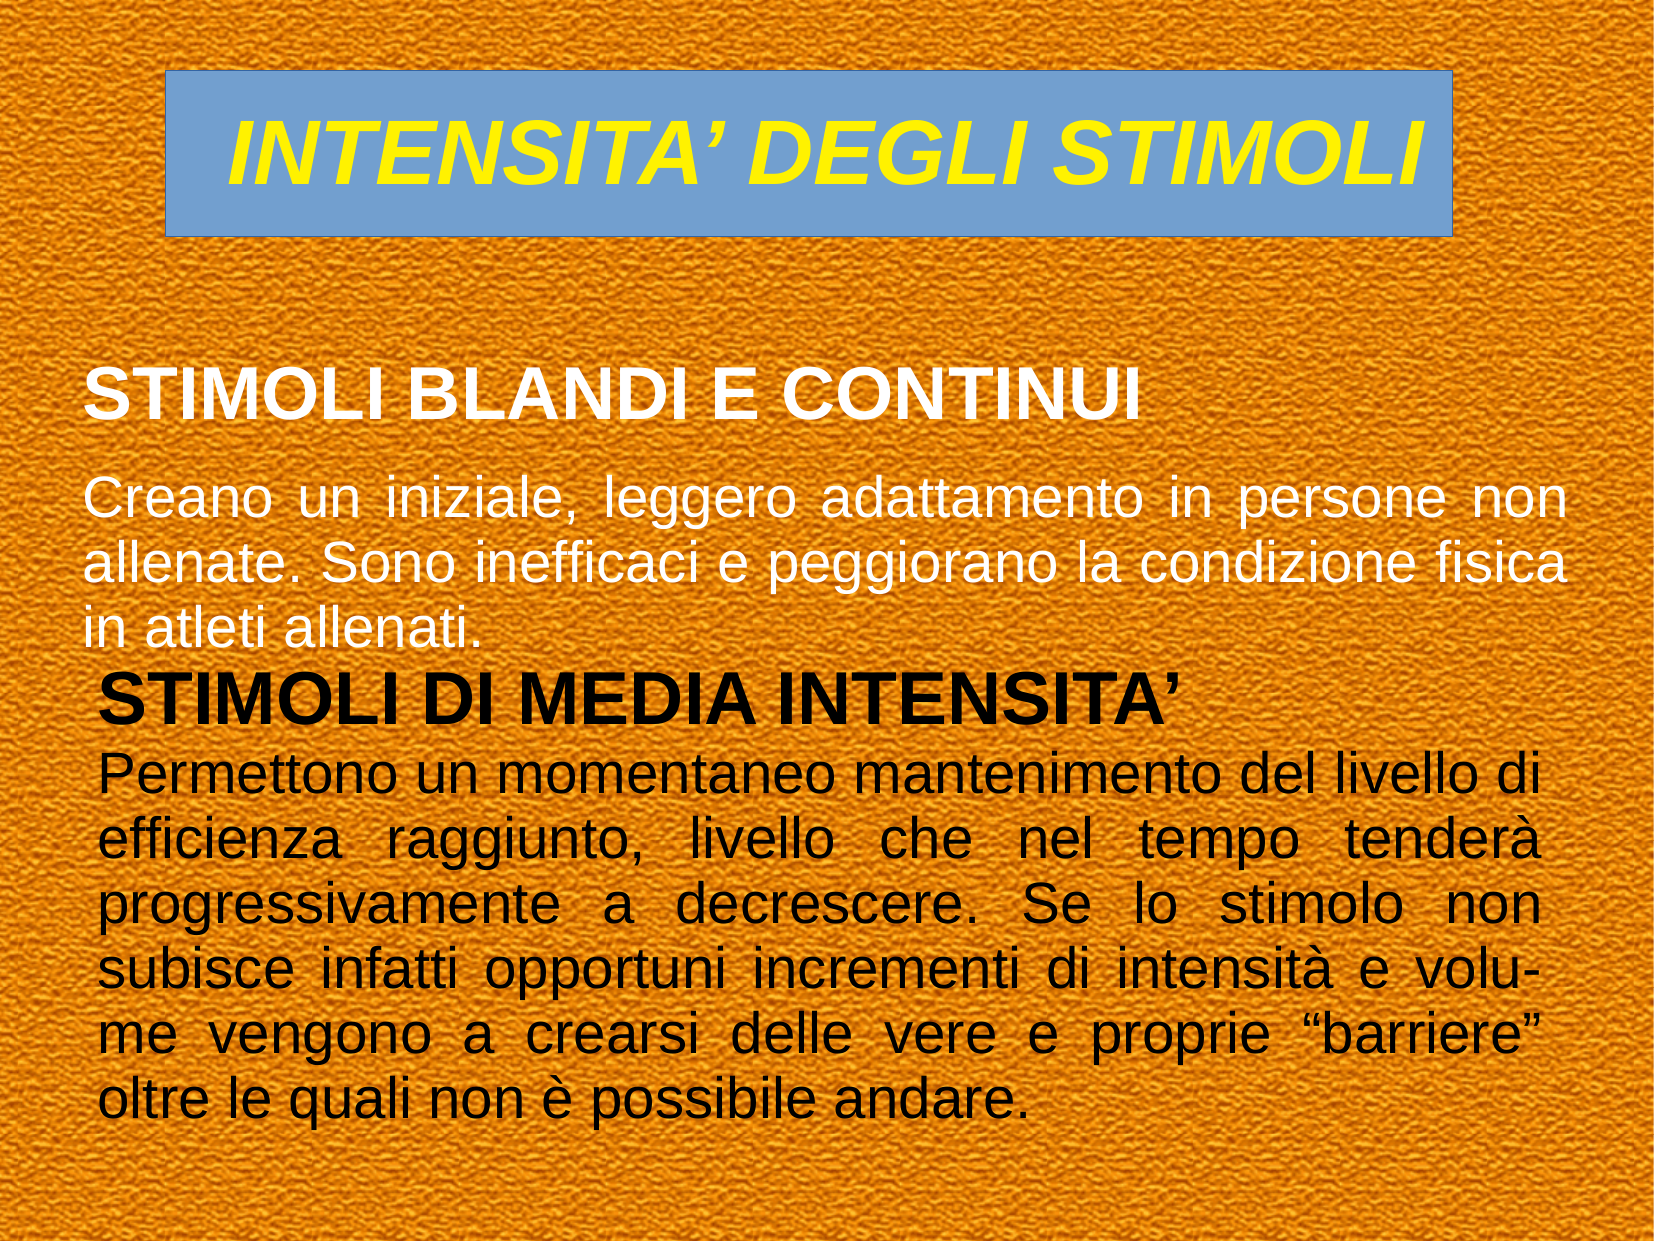

# INTENSITA’ DEGLI STIMOLI
STIMOLI BLANDI E CONTINUI
Creano un iniziale, leggero adattamento in persone non allenate. Sono inefficaci e peggiorano la condizione fisica in atleti allenati.
STIMOLI DI MEDIA INTENSITA’
Permettono un momentaneo mantenimento del livello di efficienza raggiunto, livello che nel tempo tenderà progressivamente a decrescere. Se lo stimolo non subisce infatti opportuni incrementi di intensità e volu-me vengono a crearsi delle vere e proprie “barriere” oltre le quali non è possibile andare.